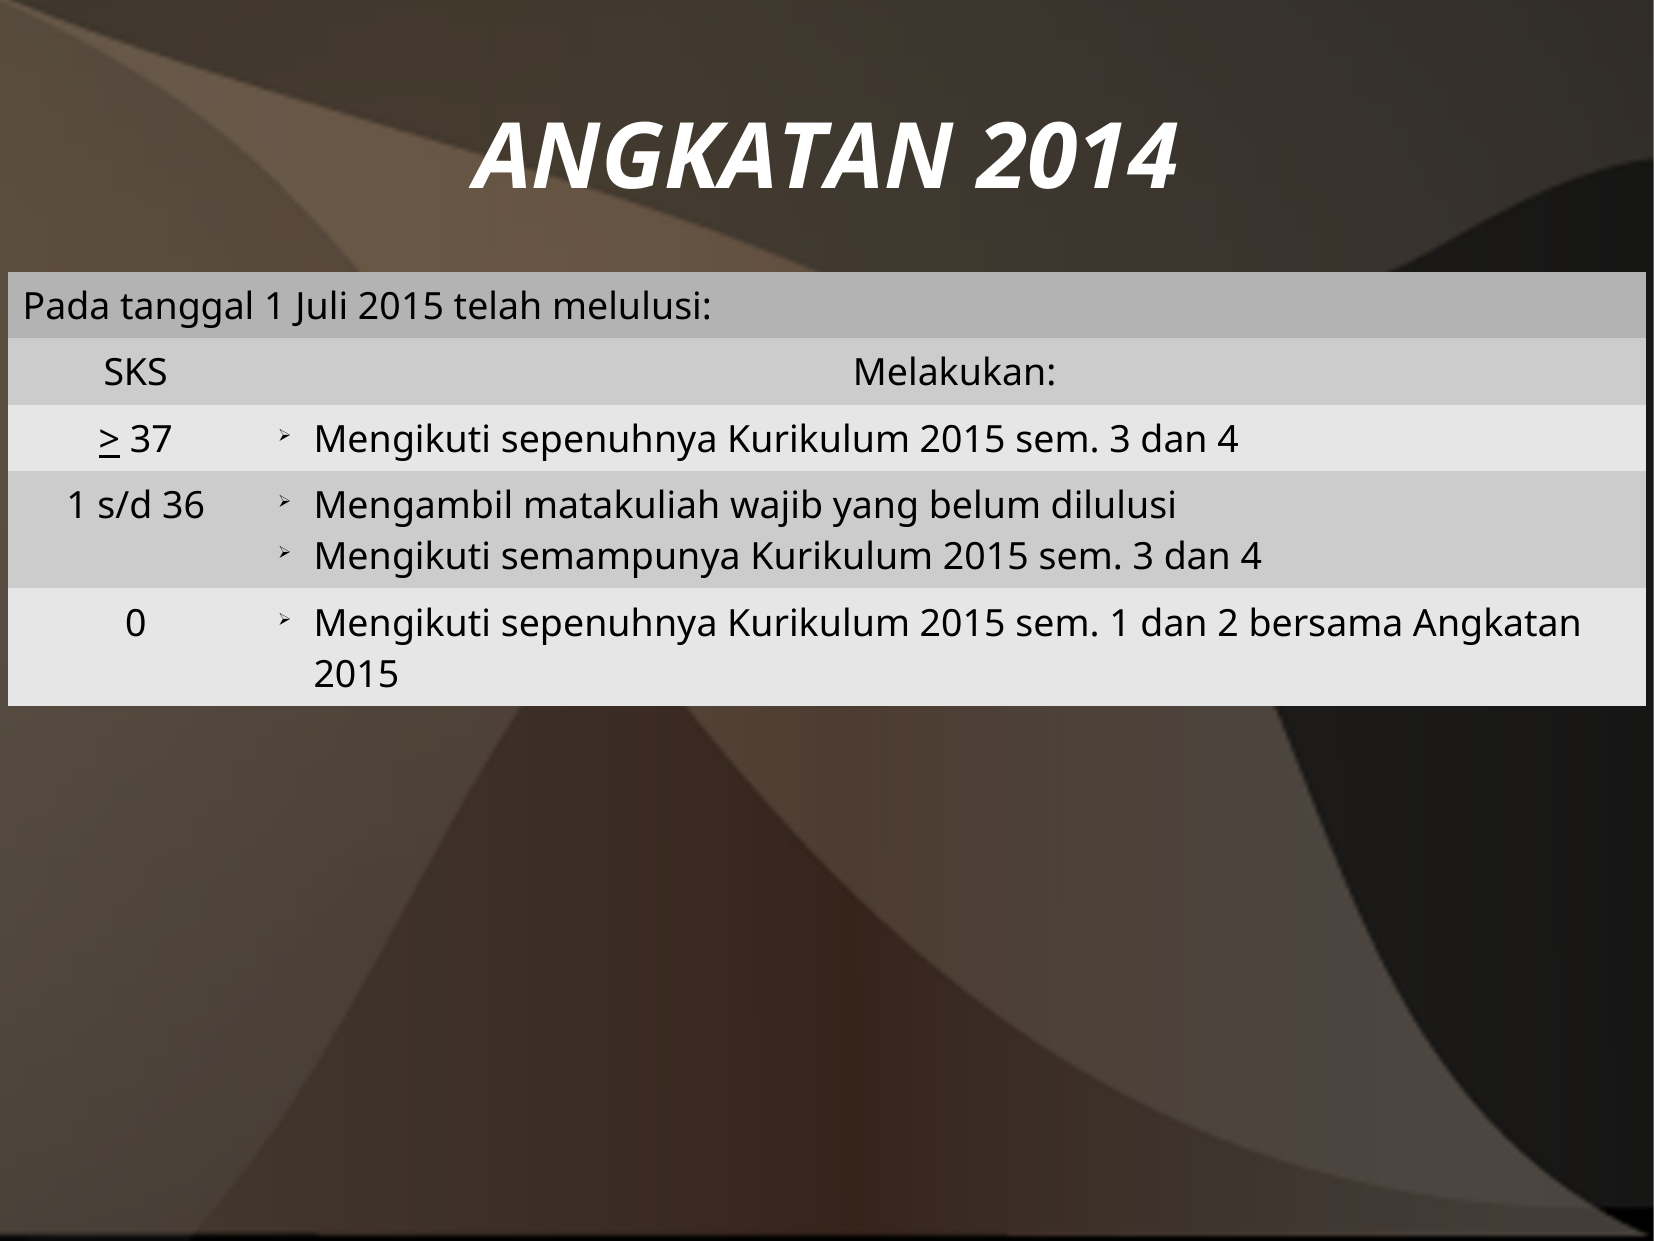

# ANGKATAN 2014
| Pada tanggal 1 Juli 2015 telah melulusi: | |
| --- | --- |
| SKS | Melakukan: |
| > 37 | Mengikuti sepenuhnya Kurikulum 2015 sem. 3 dan 4 |
| 1 s/d 36 | Mengambil matakuliah wajib yang belum dilulusi Mengikuti semampunya Kurikulum 2015 sem. 3 dan 4 |
| 0 | Mengikuti sepenuhnya Kurikulum 2015 sem. 1 dan 2 bersama Angkatan 2015 |